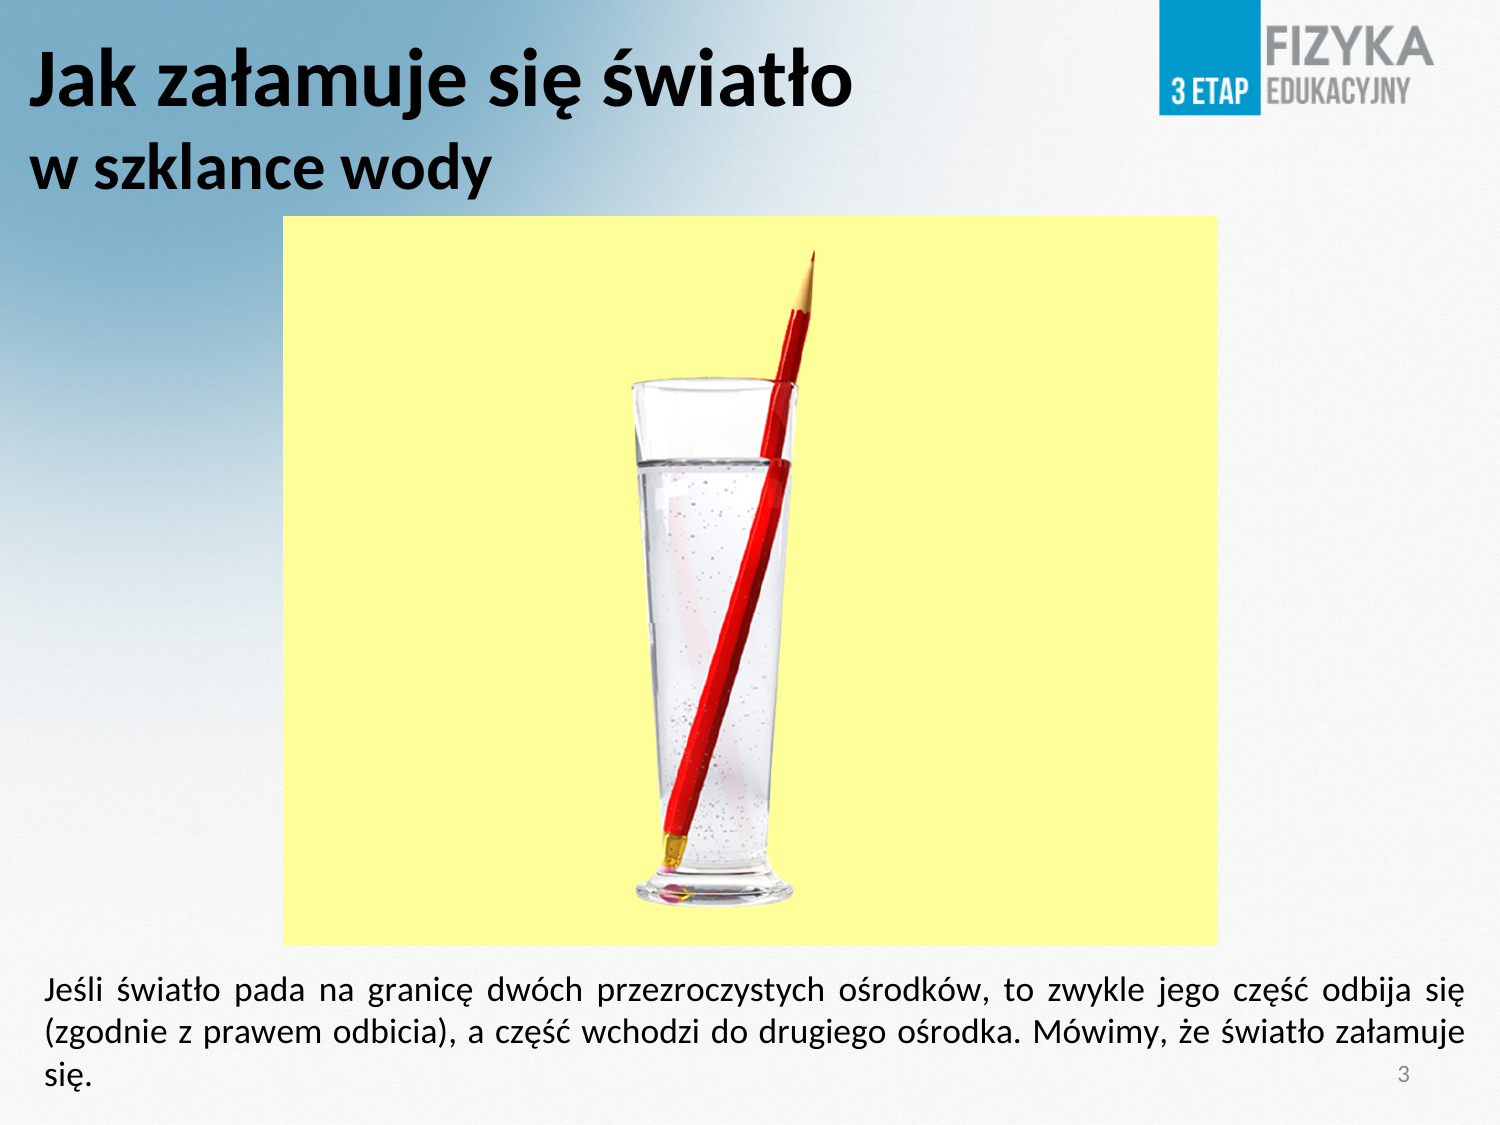

Jak załamuje się światło
w szklance wody
Jeśli światło pada na granicę dwóch przezroczystych ośrodków, to zwykle jego część odbija się (zgodnie z prawem odbicia), a część wchodzi do drugiego ośrodka. Mówimy, że światło załamuje się.